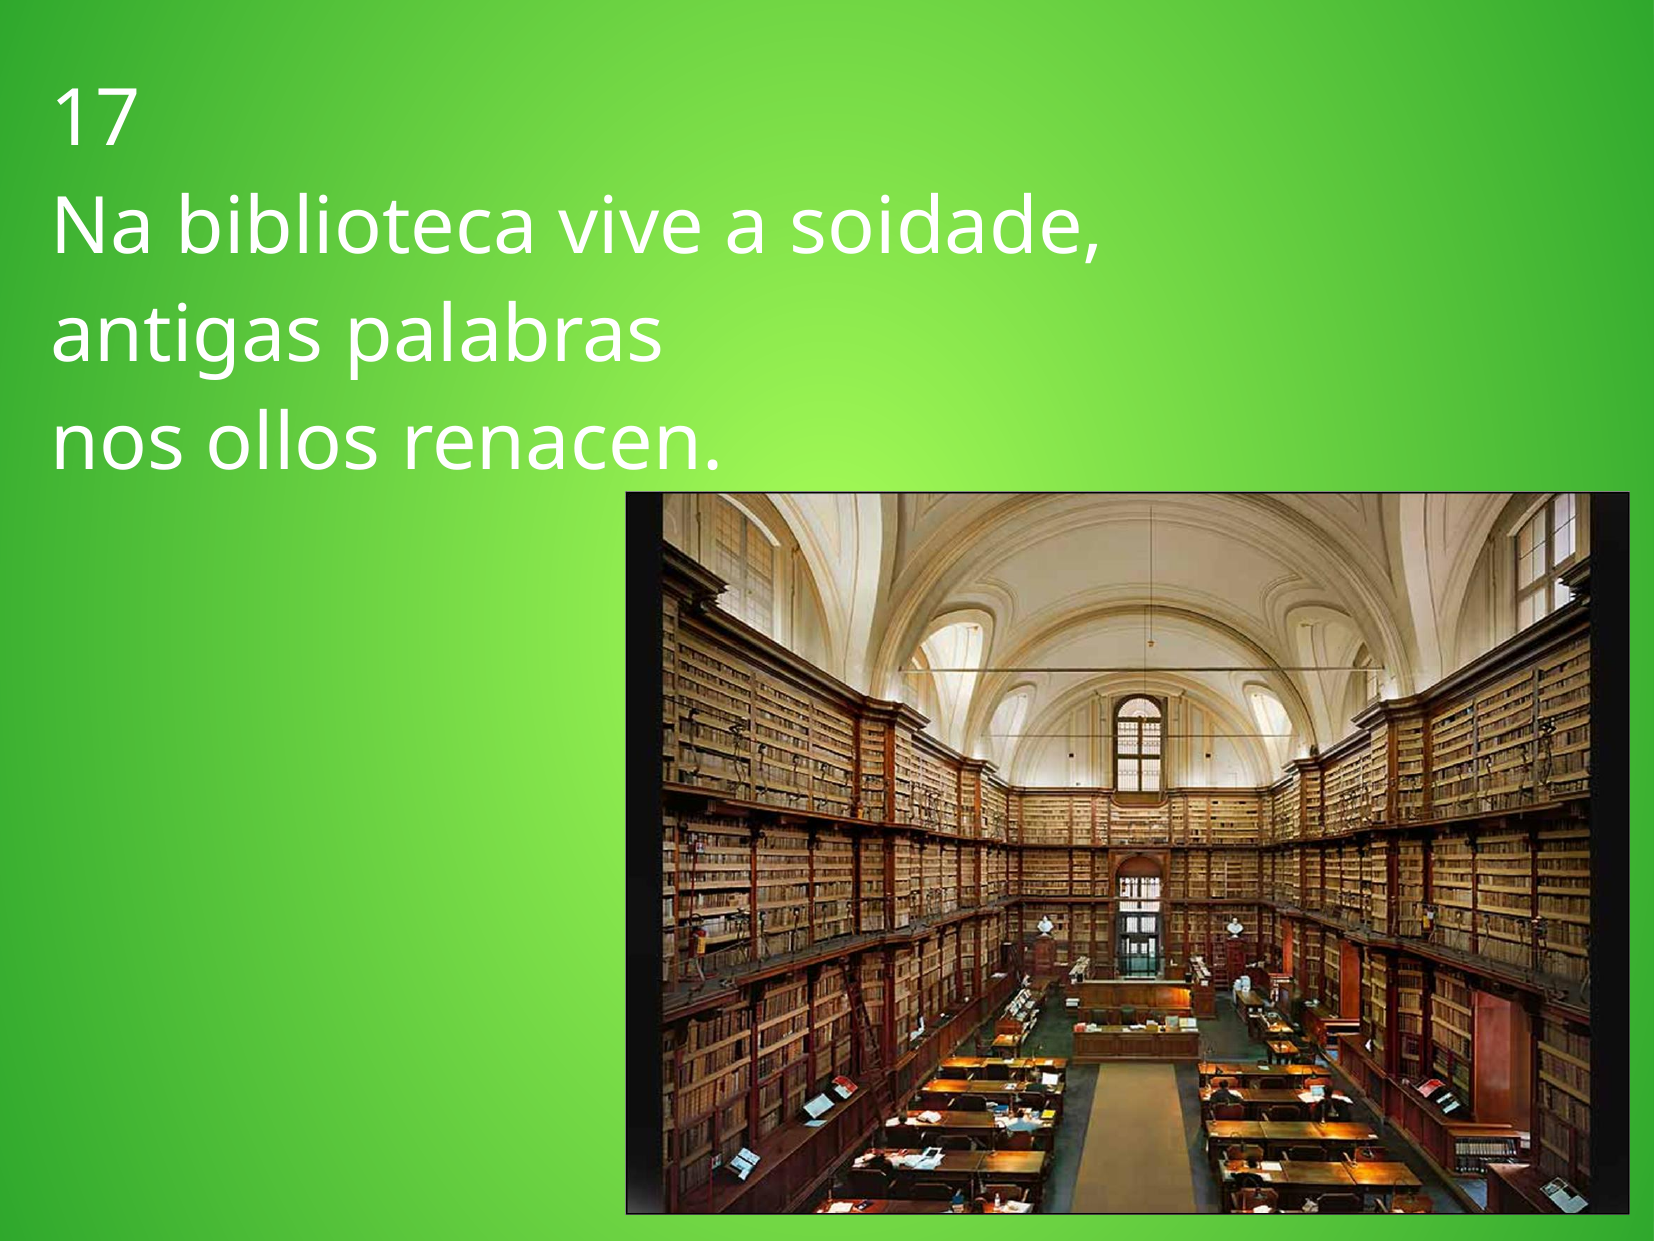

17
Na biblioteca vive a soidade,
antigas palabras
nos ollos renacen.